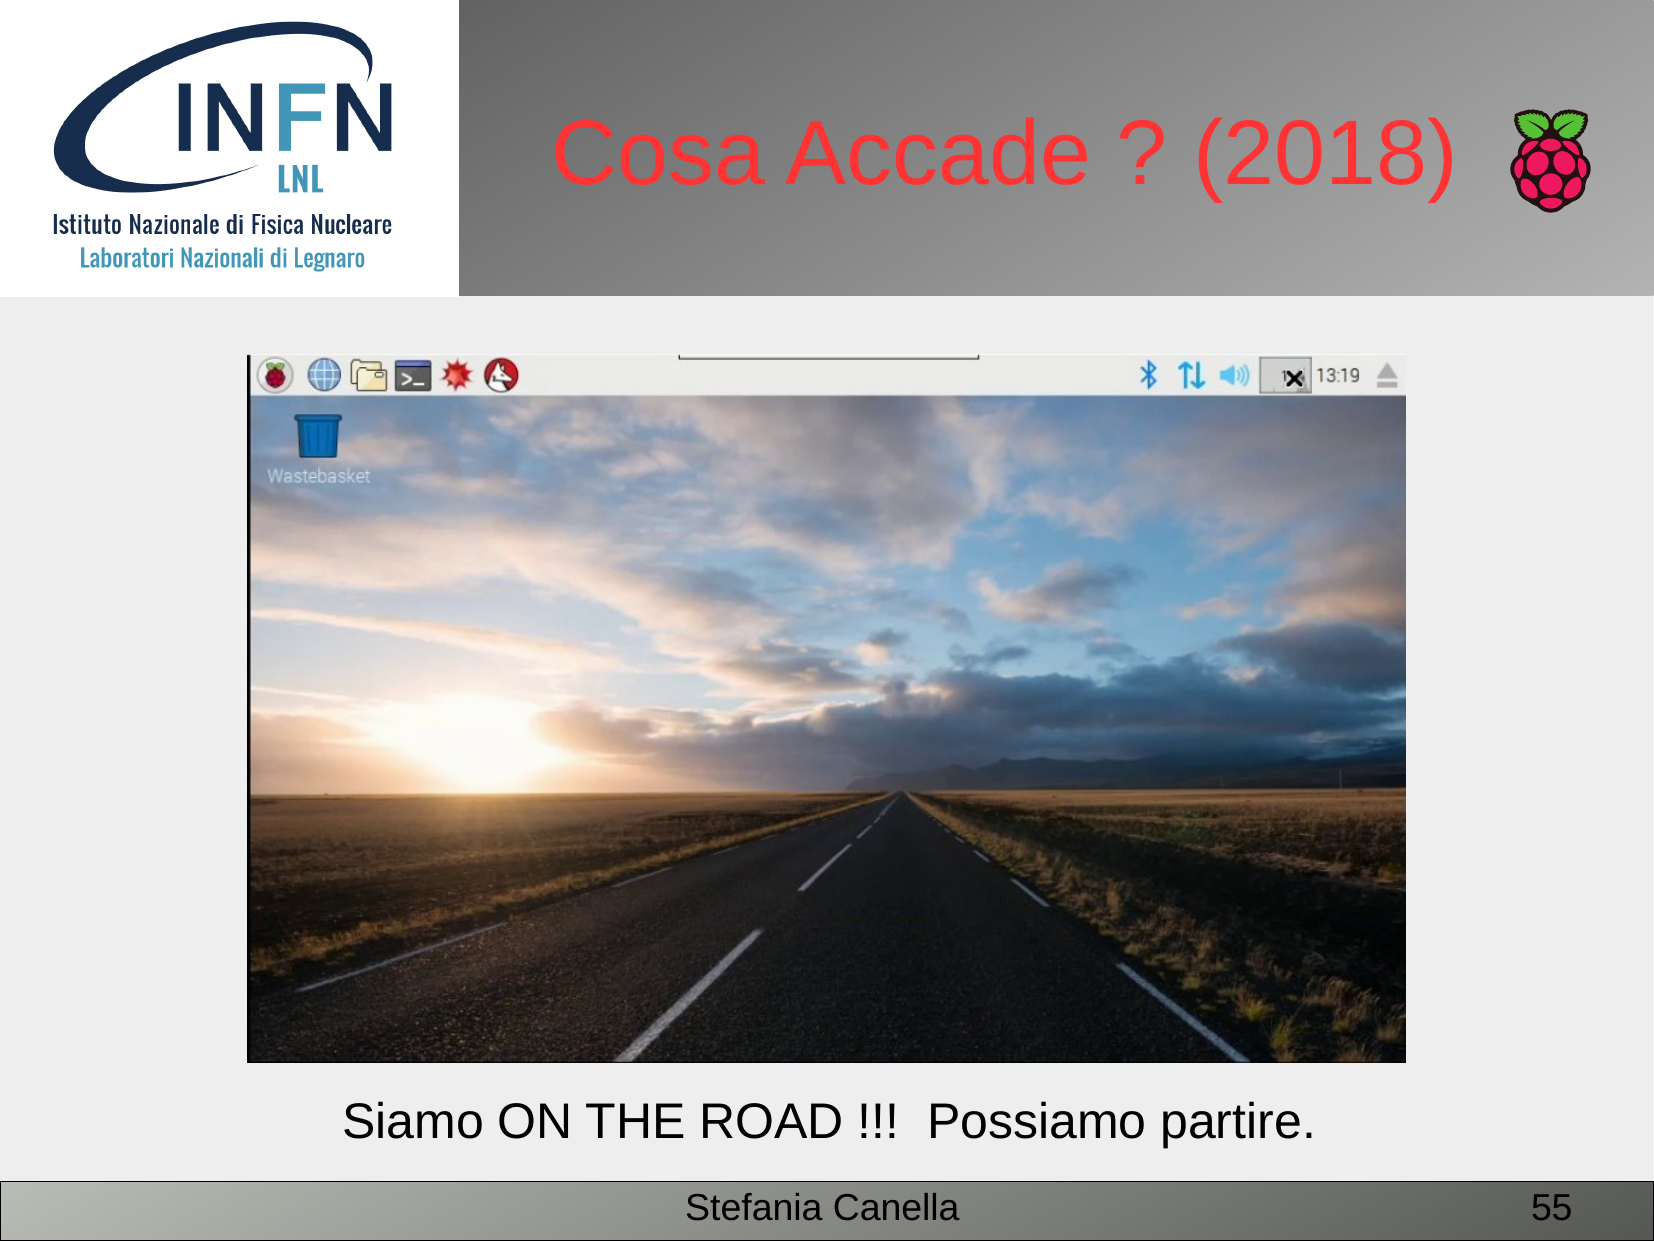

# Cosa Accade ? (2018)
Siamo ON THE ROAD !!! Possiamo partire.
Stefania Canella